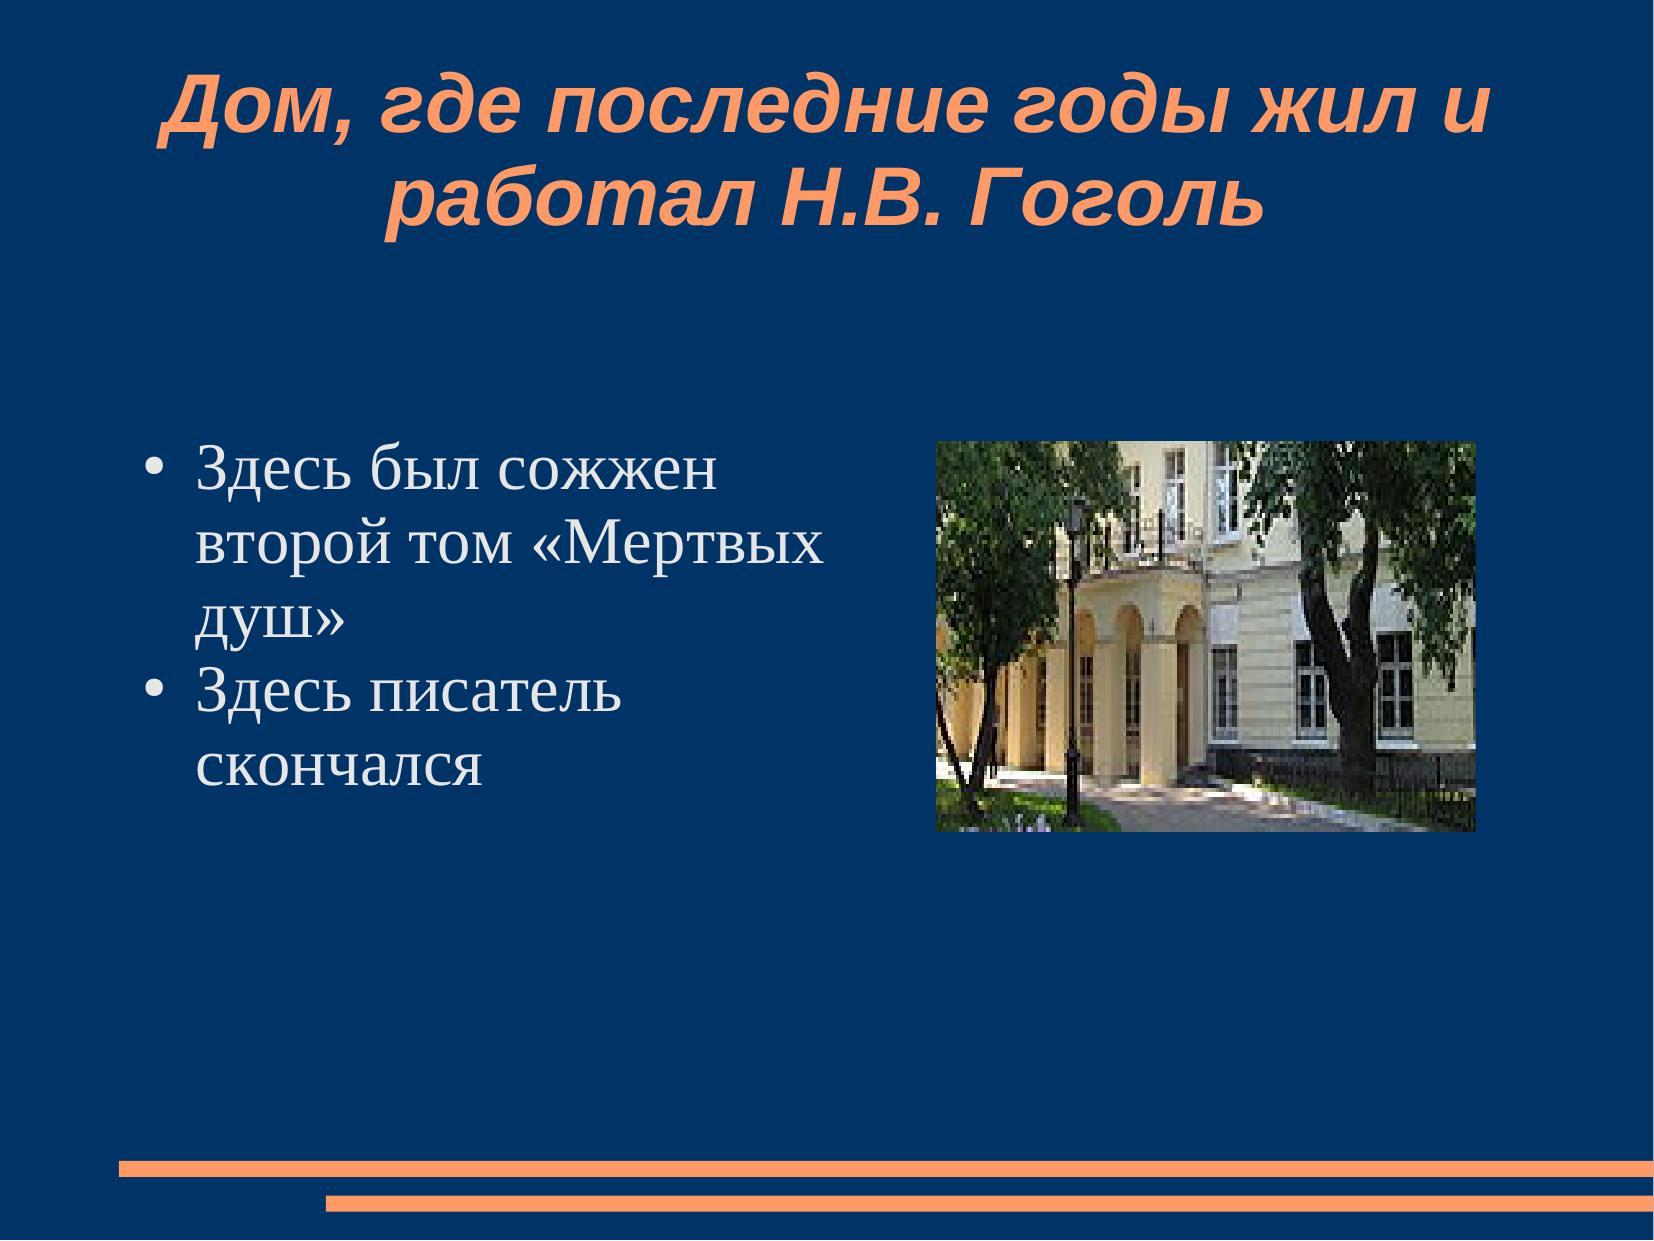

# Дом, где последние годы жил и работал Н.В. Гоголь
Здесь был сожжен второй том «Мертвых душ»
Здесь писатель скончался